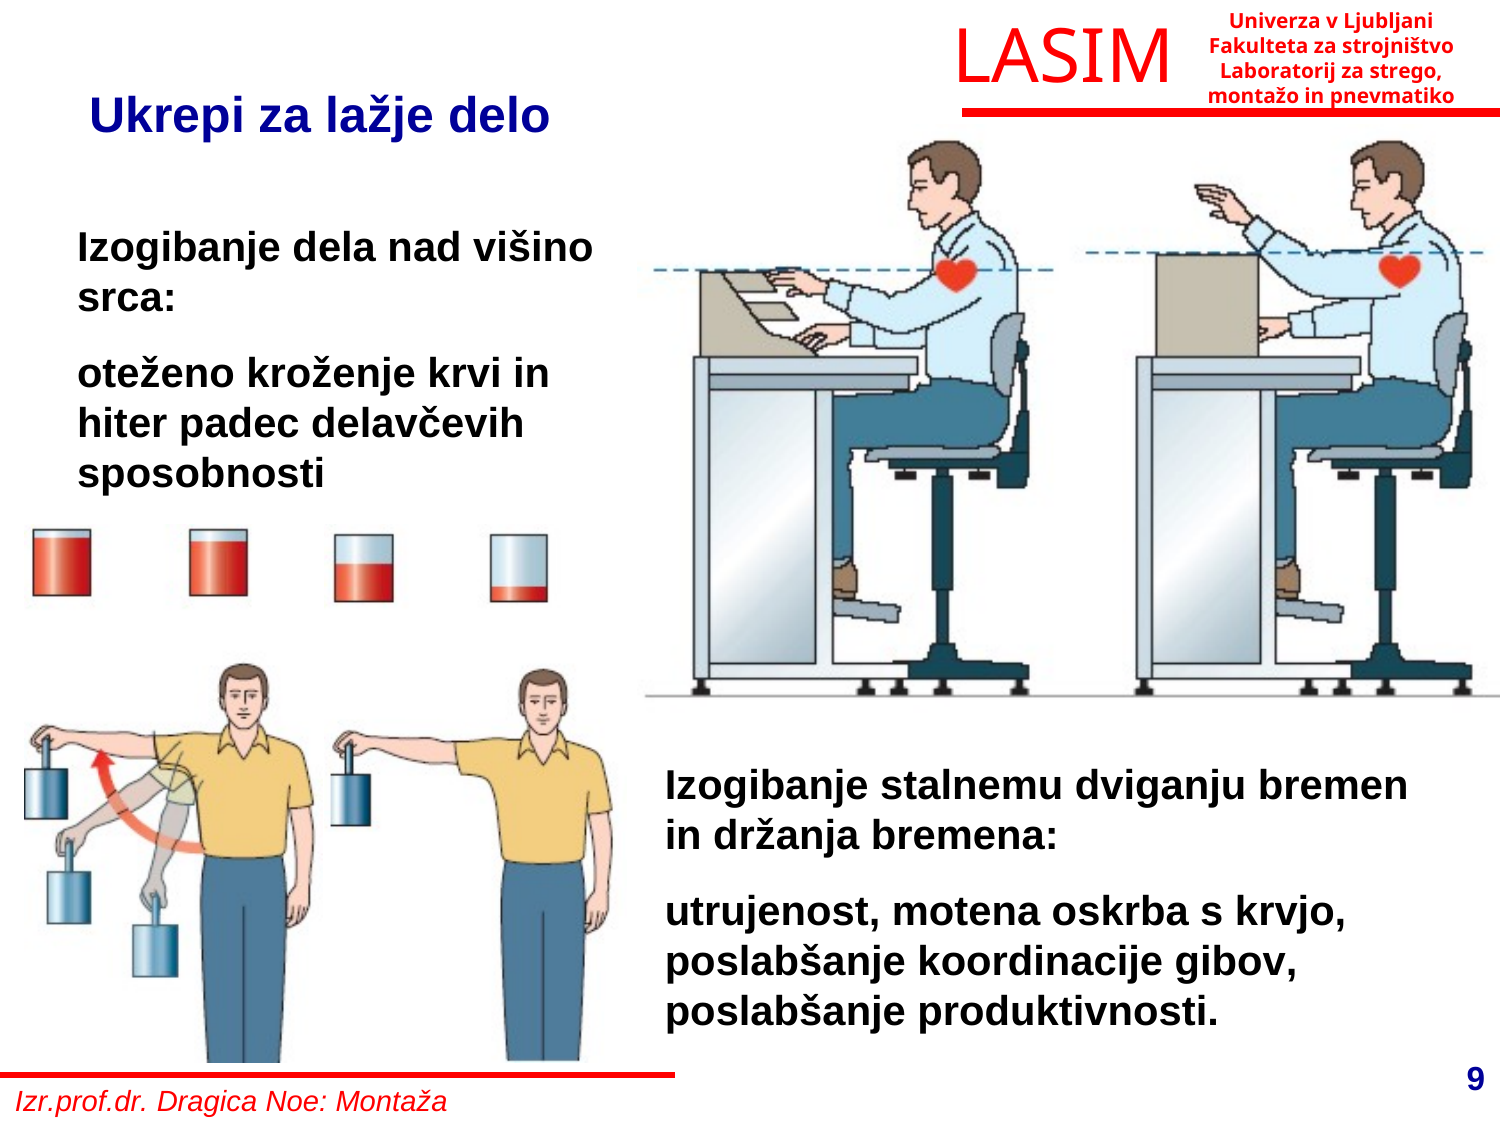

Ukrepi za lažje delo
Izogibanje dela nad višino srca:
oteženo kroženje krvi in hiter padec delavčevih sposobnosti
Izogibanje stalnemu dviganju bremen in držanja bremena:
utrujenost, motena oskrba s krvjo, poslabšanje koordinacije gibov, poslabšanje produktivnosti.